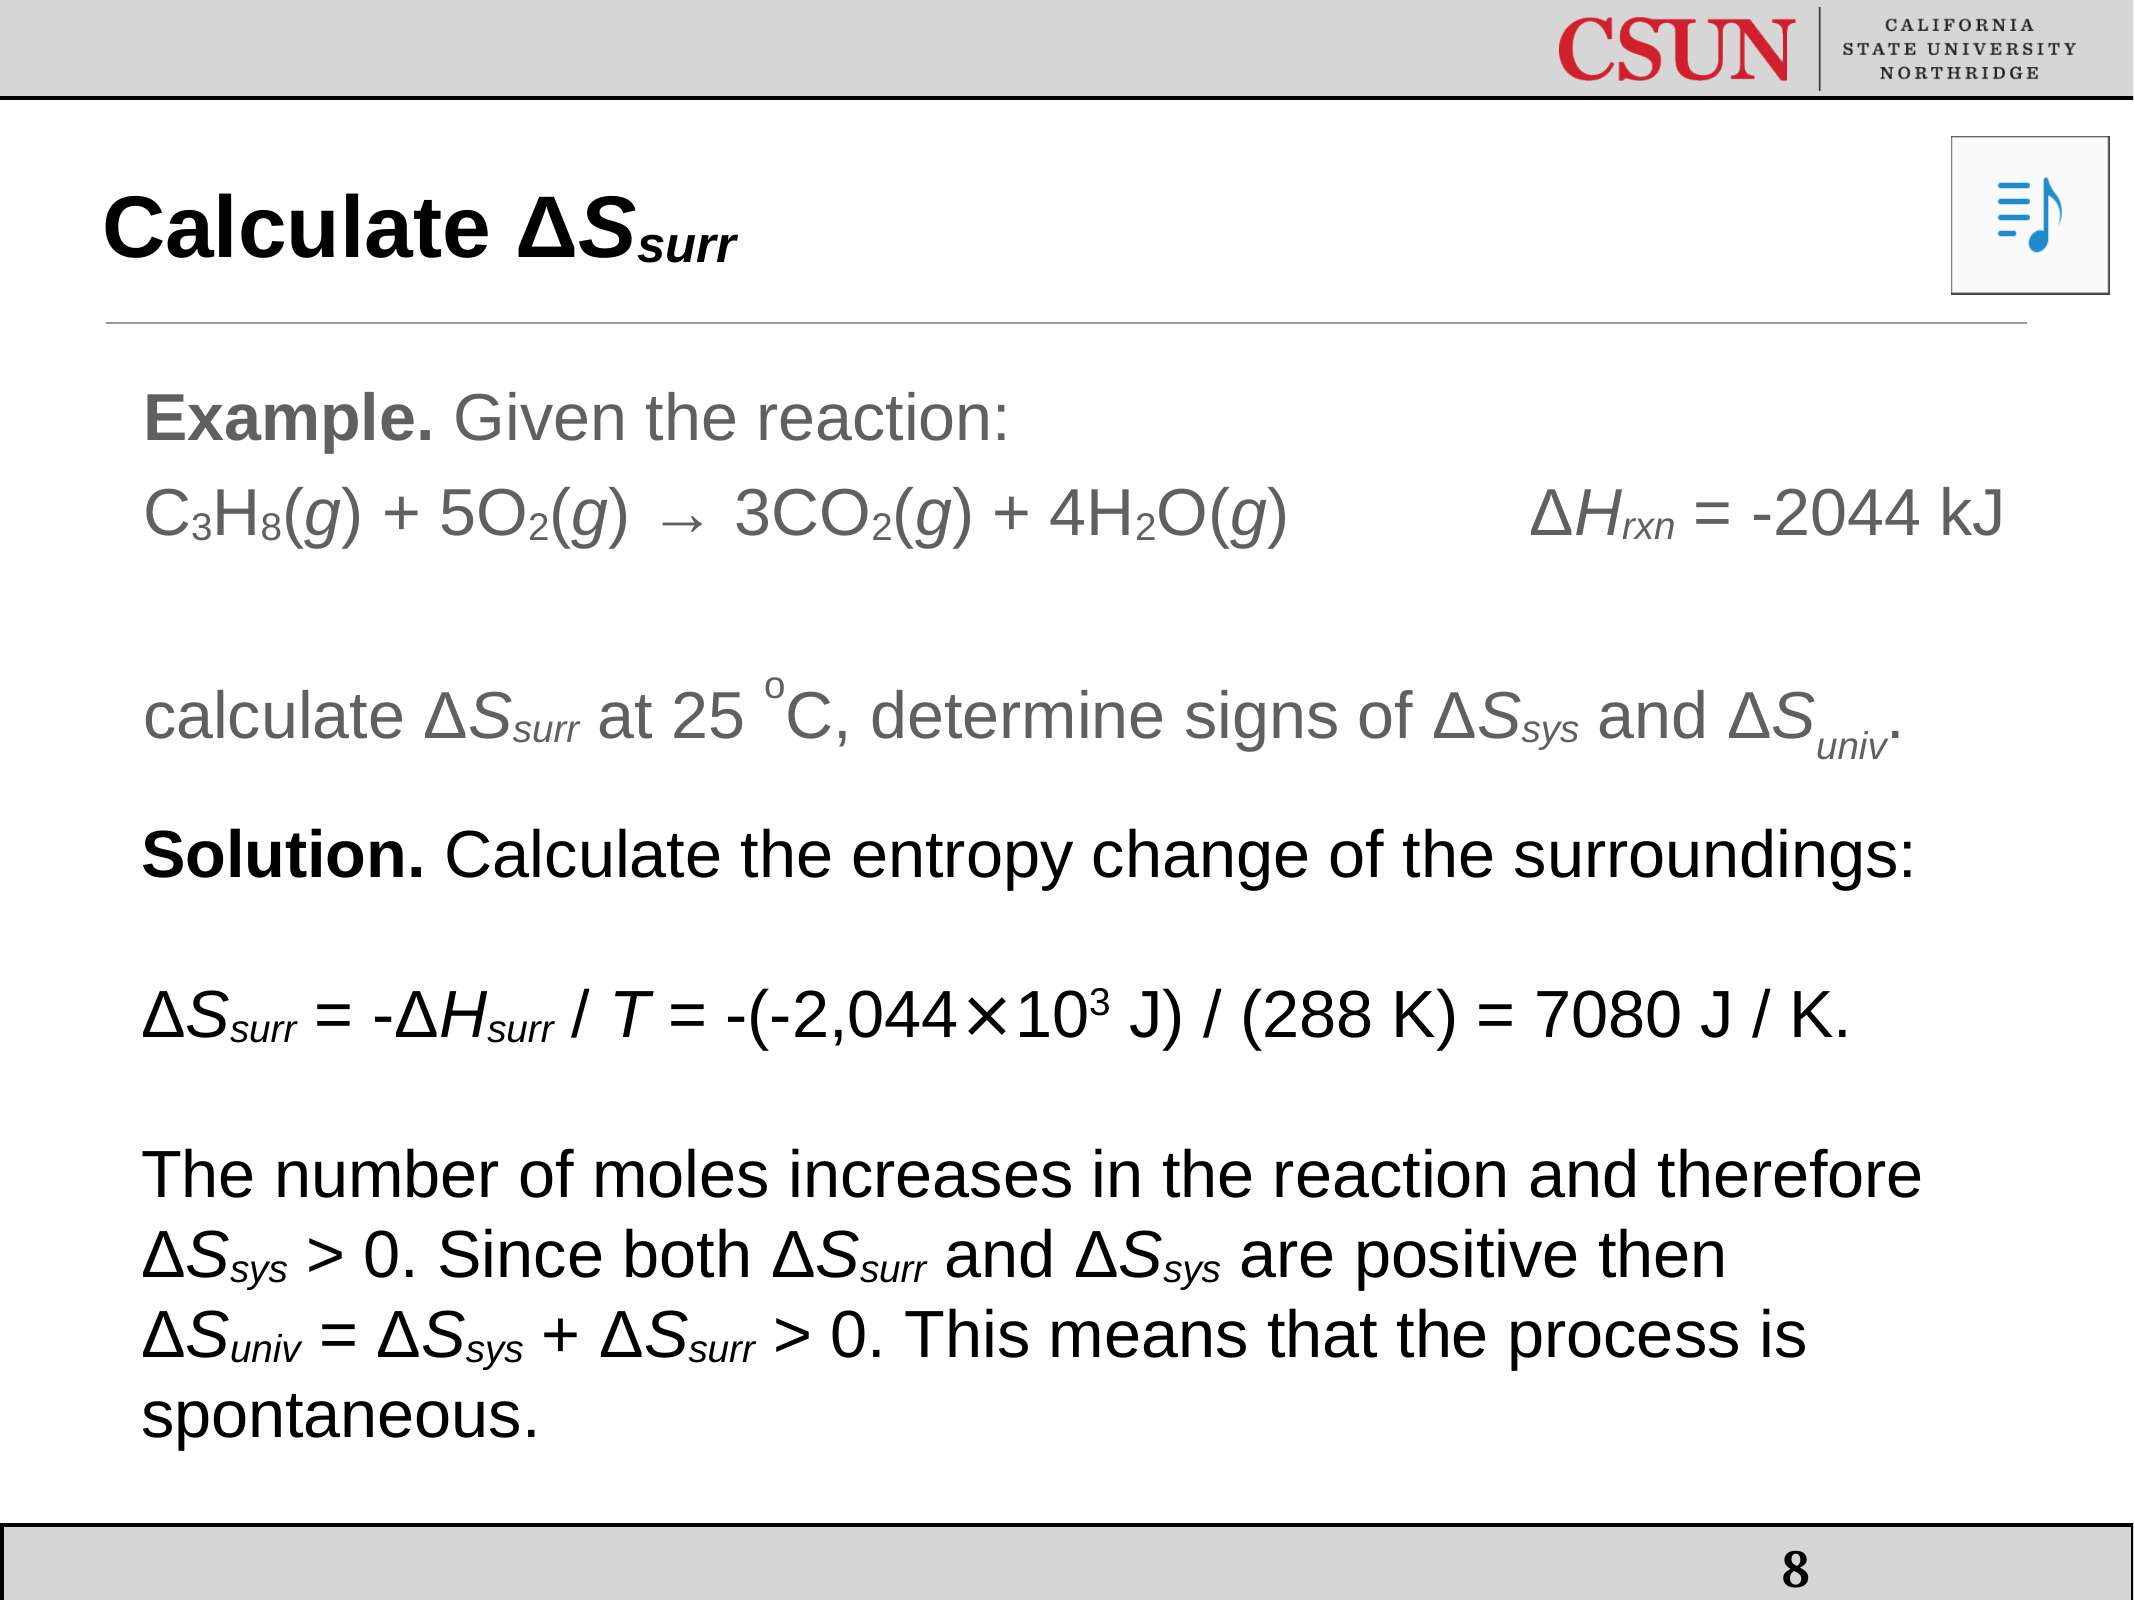

# Calculate ΔSsurr
Example. Given the reaction:
C3H8(g) + 5O2(g) → 3CO2(g) + 4H2O(g) 			 ΔHrxn = -2044 kJ
calculate ΔSsurr at 25 oC, determine signs of ΔSsys and ΔSuniv.
Solution. Calculate the entropy change of the surroundings:
ΔSsurr = -ΔHsurr / T = -(-2,044⨯103 J) / (288 K) = 7080 J / K.
The number of moles increases in the reaction and therefore
ΔSsys > 0. Since both ΔSsurr and ΔSsys are positive then
ΔSuniv = ΔSsys + ΔSsurr > 0. This means that the process is
spontaneous.
8